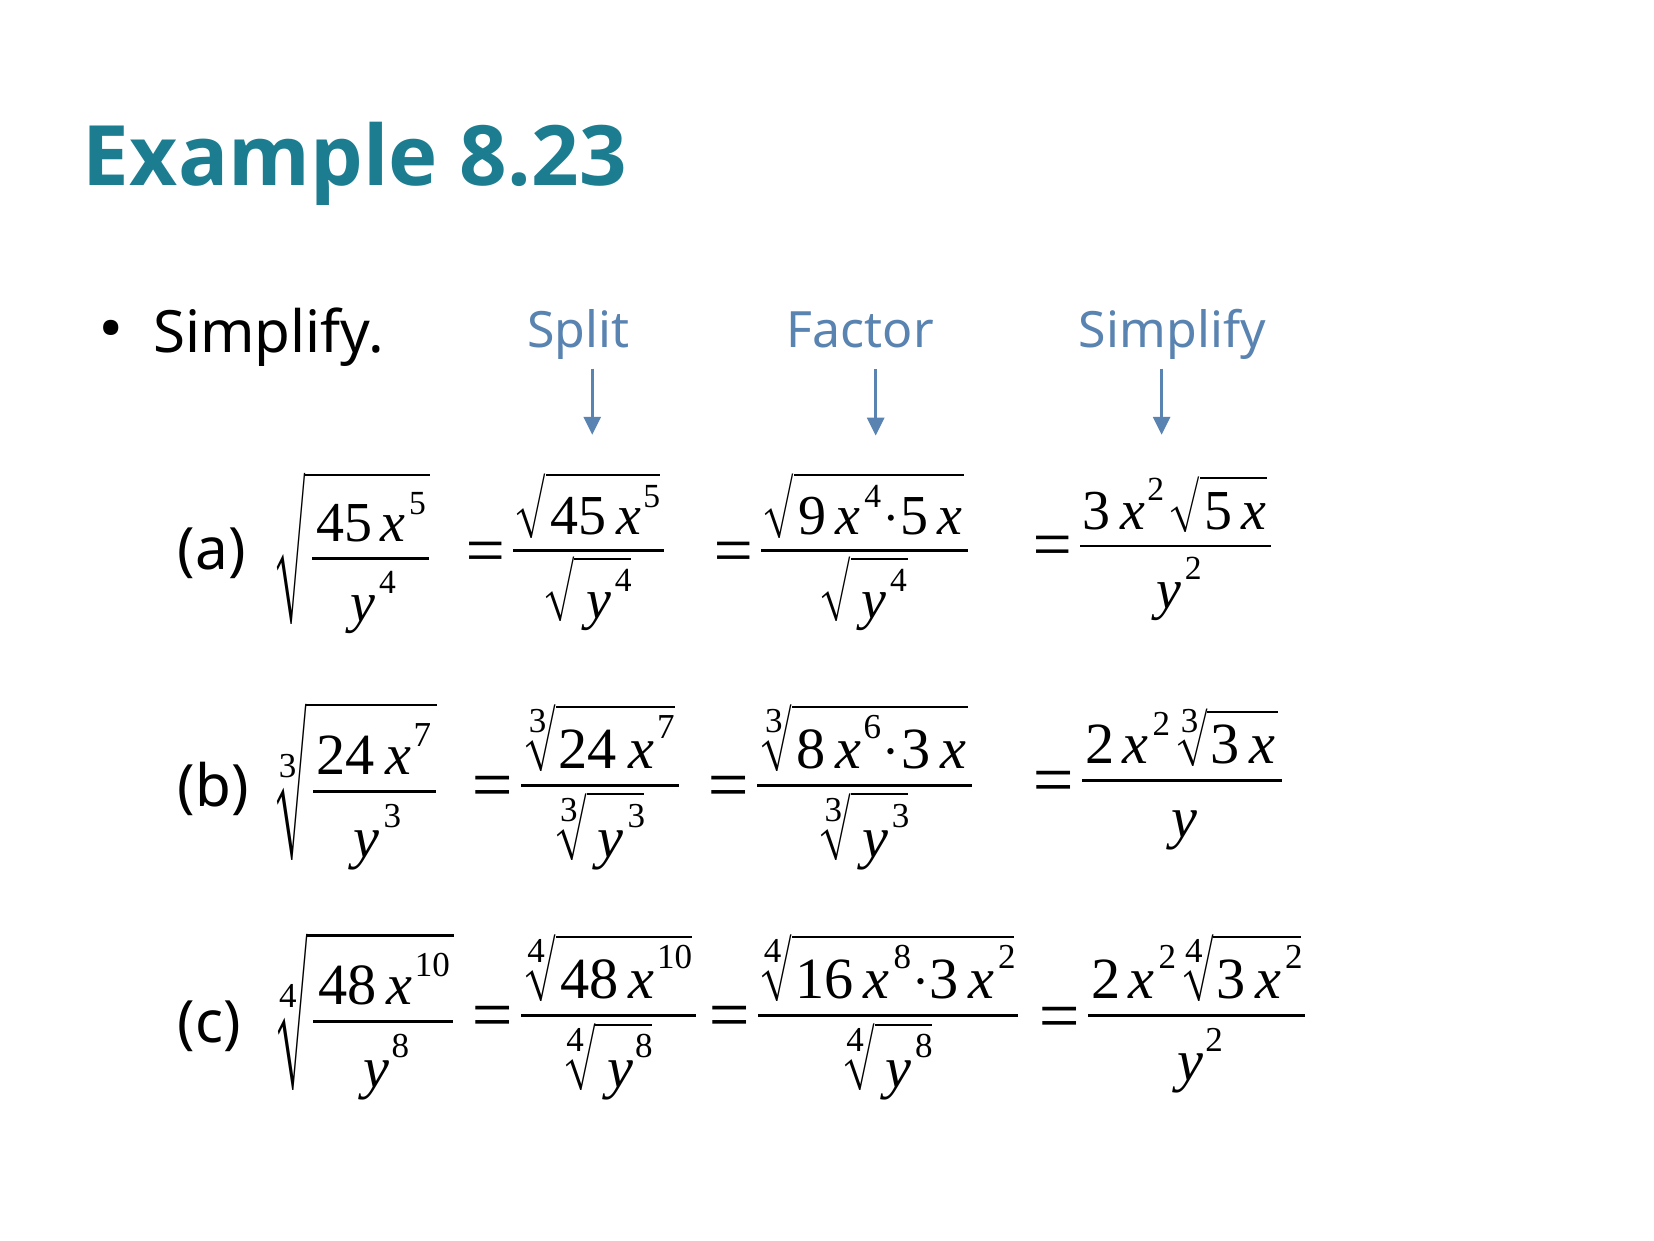

# Example 8.23
Simplify.
Split
Factor
Simplify
(a)
(b)
(c)